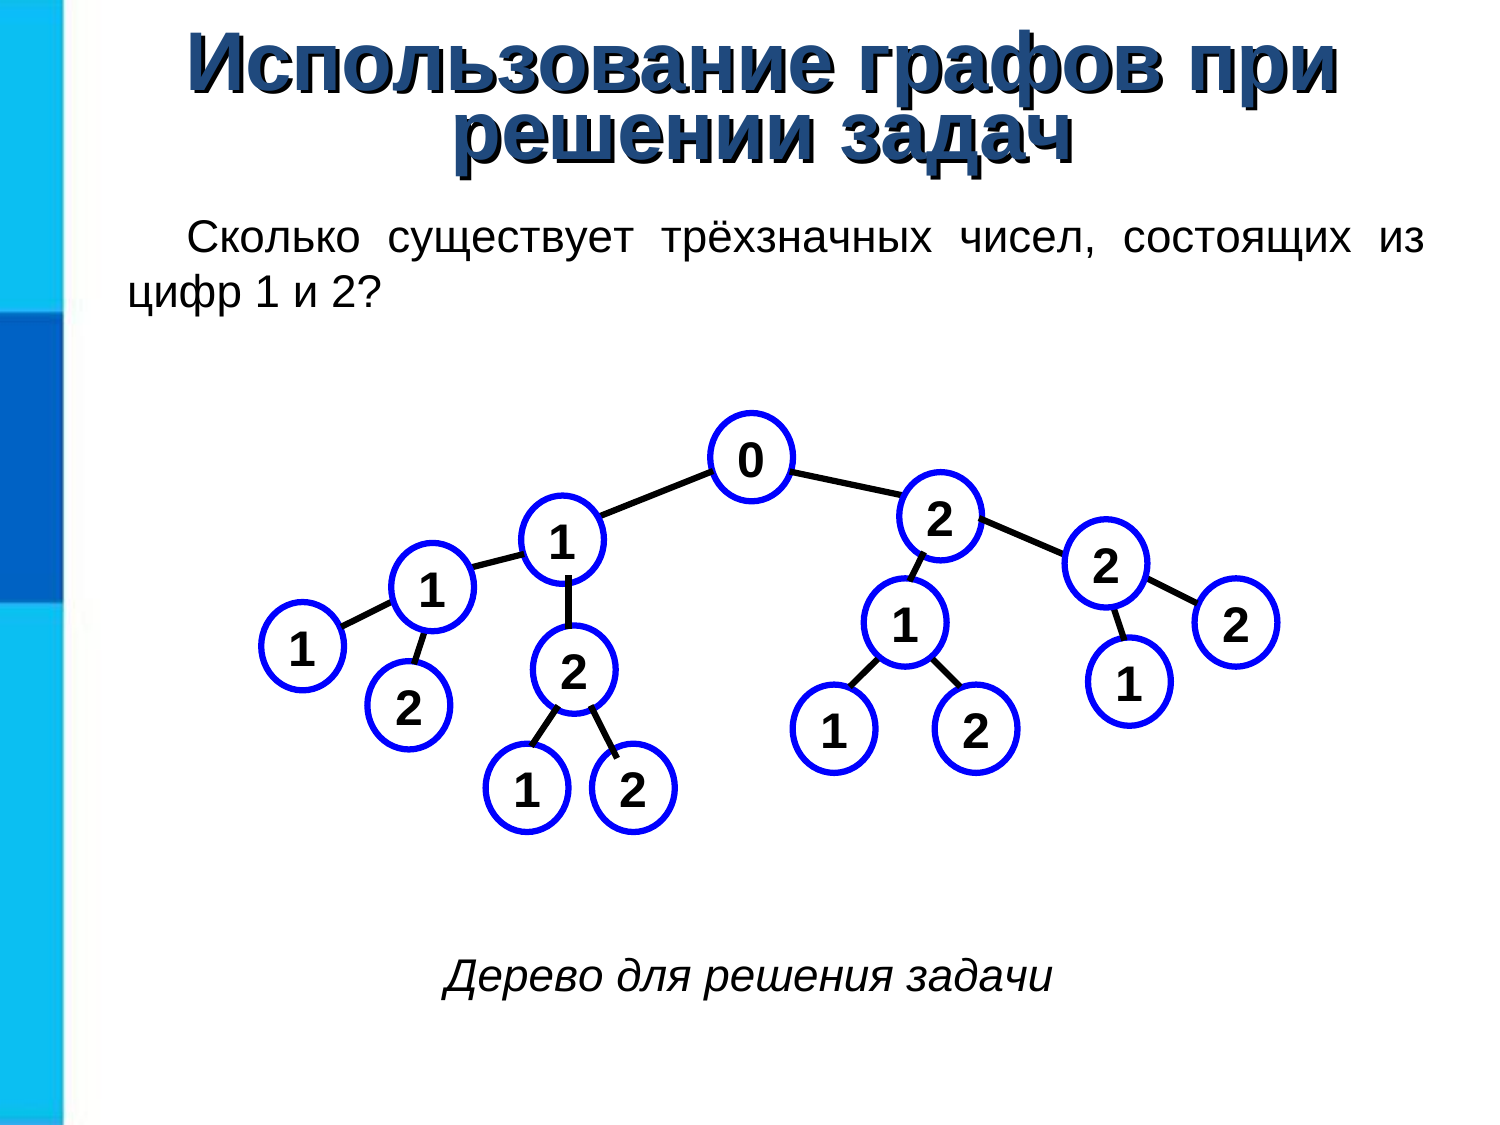

Использование графов при решении задач
Сколько существует трёхзначных чисел, состоящих из цифр 1 и 2?
0
2
1
2
1
1
2
1
2
1
2
1
2
1
2
Дерево для решения задачи